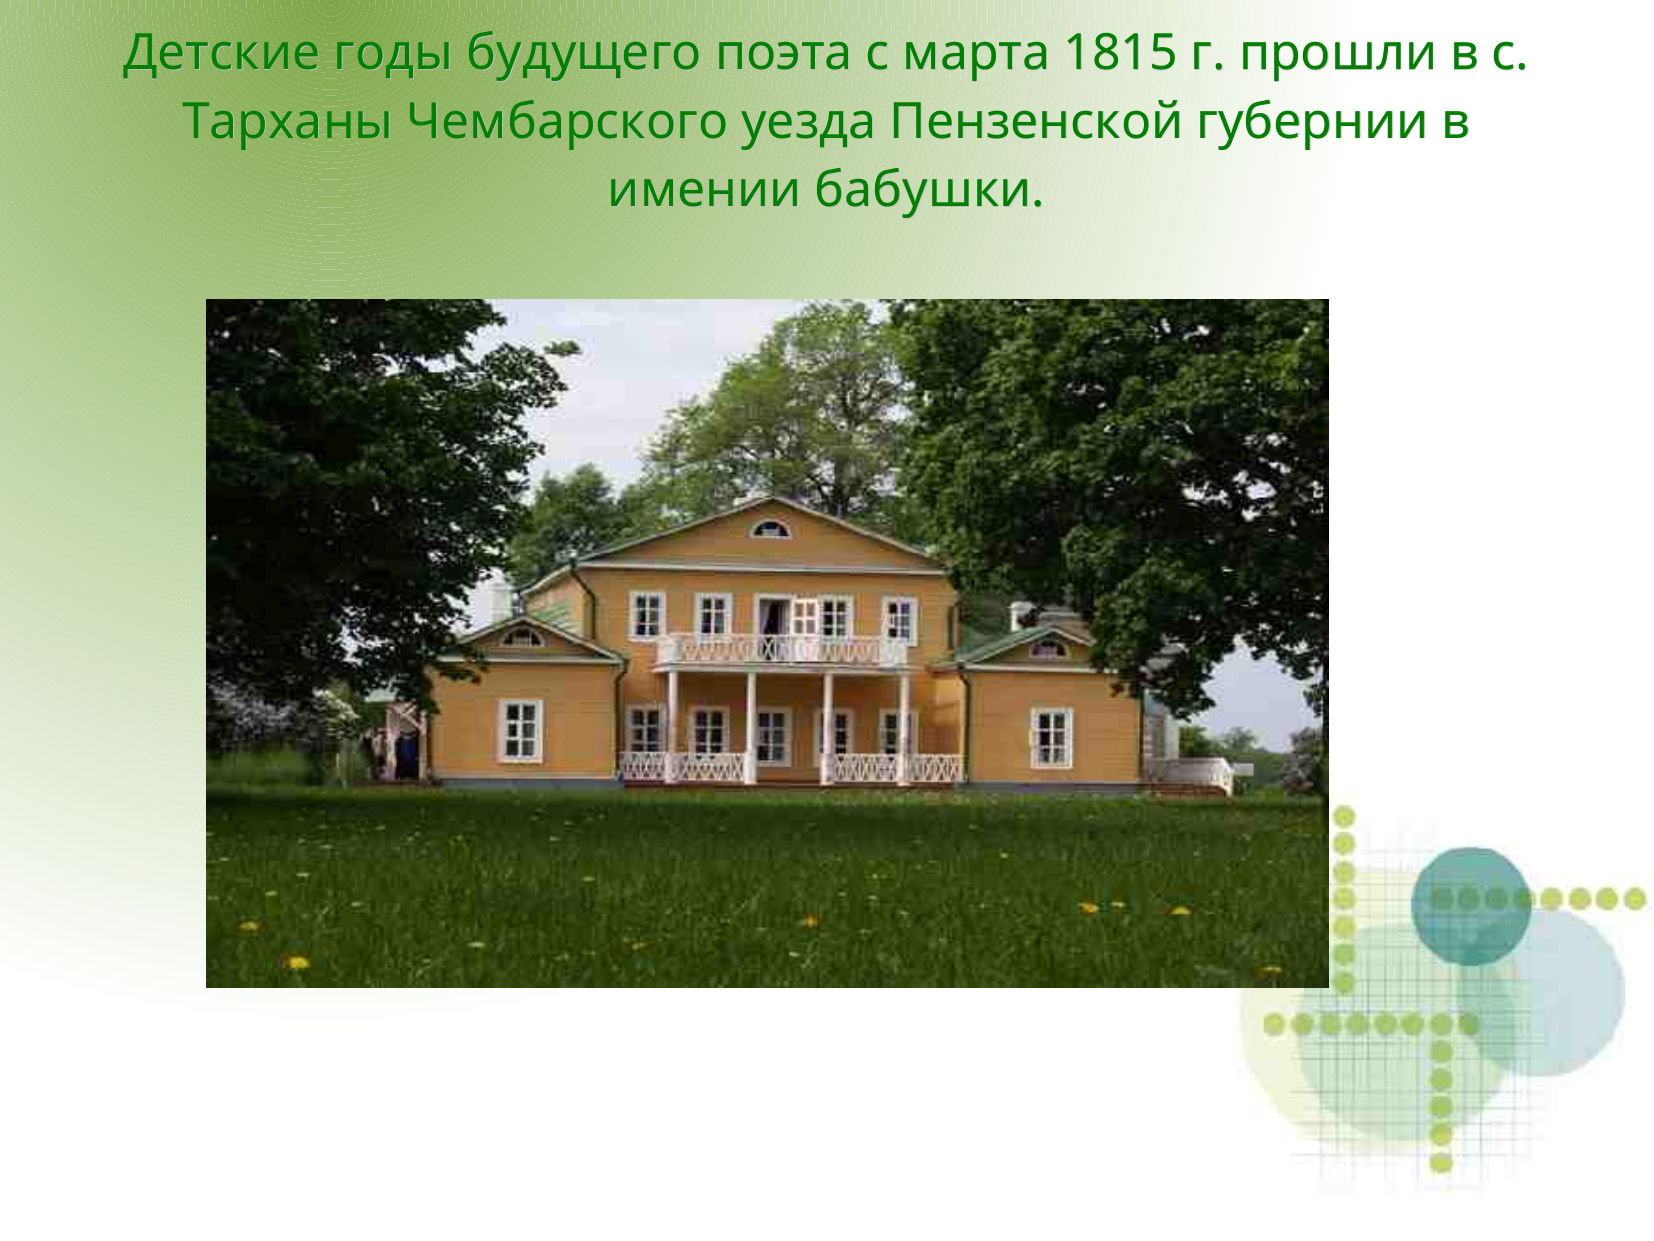

# Детские годы будущего поэта с марта 1815 г. прошли в с. Тарханы Чембарского уезда Пензенской губернии в имении бабушки.